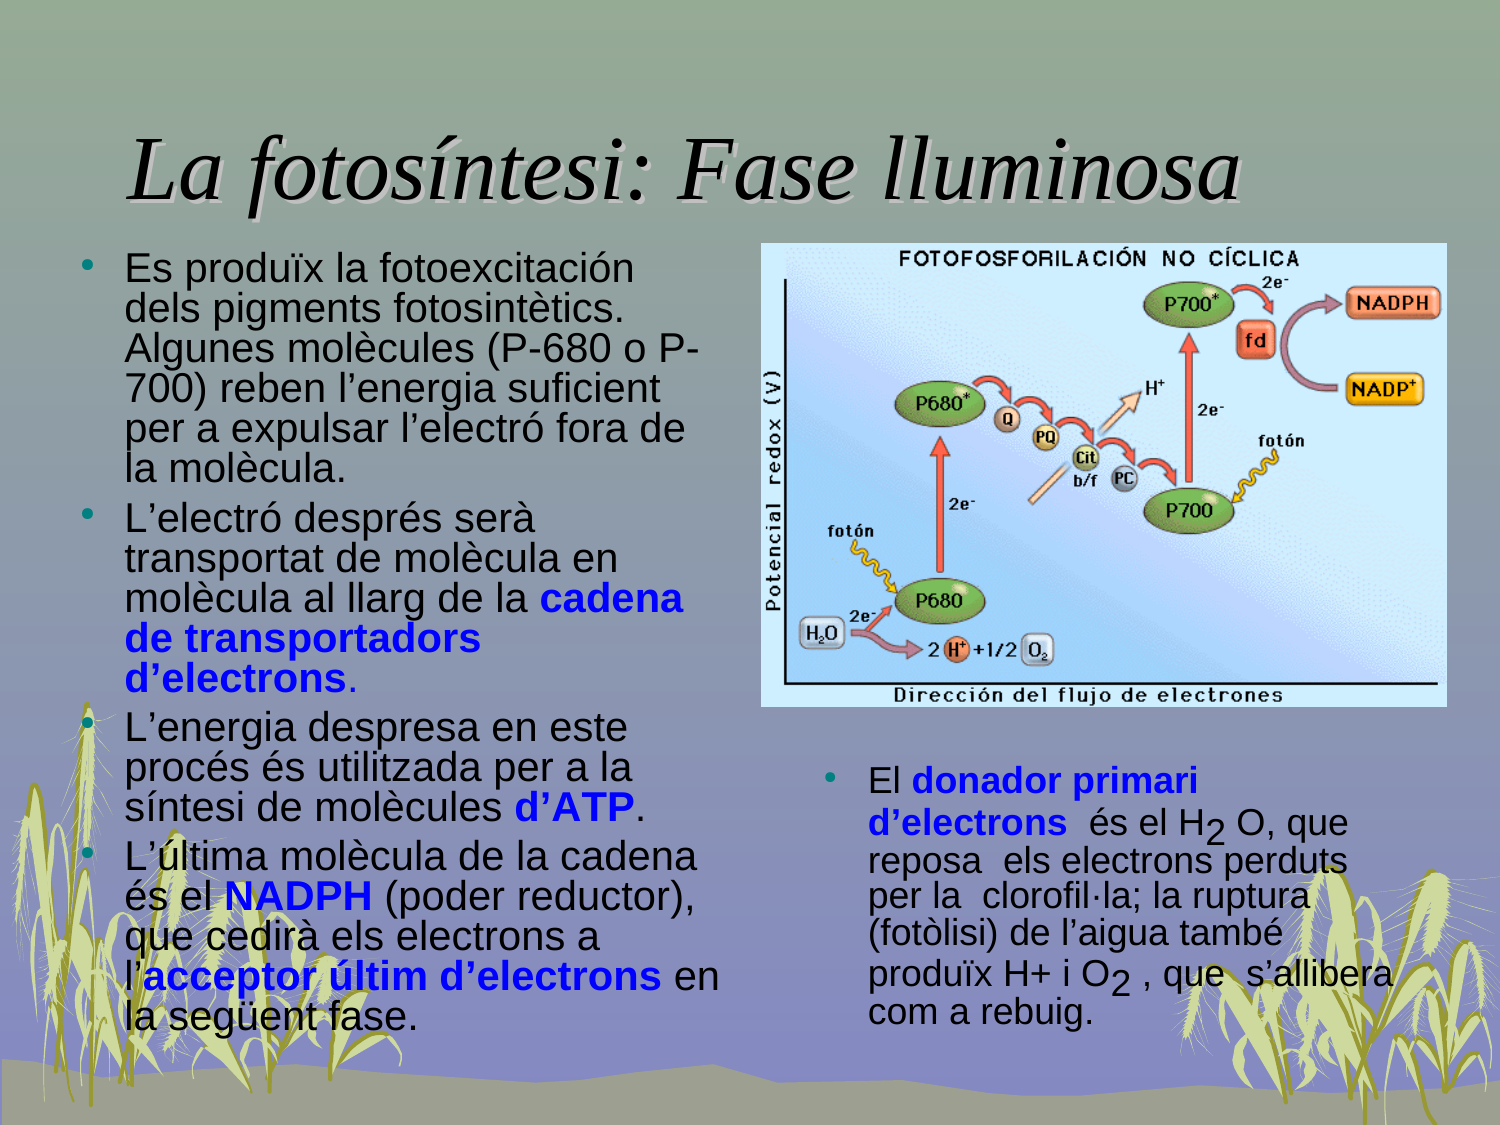

# La fotosíntesi: Fase lluminosa
Es produïx la fotoexcitación dels pigments fotosintètics. Algunes molècules (P-680 o P-700) reben l’energia suficient per a expulsar l’electró fora de la molècula.
L’electró després serà transportat de molècula en molècula al llarg de la cadena de transportadors d’electrons.
L’energia despresa en este procés és utilitzada per a la síntesi de molècules d’ATP.
L’última molècula de la cadena és el NADPH (poder reductor), que cedirà els electrons a l’acceptor últim d’electrons en la següent fase.
El donador primari d’electrons és el H2 O, que reposa els electrons perduts per la clorofil·la; la ruptura (fotòlisi) de l’aigua també produïx H+ i O2 , que s’allibera com a rebuig.